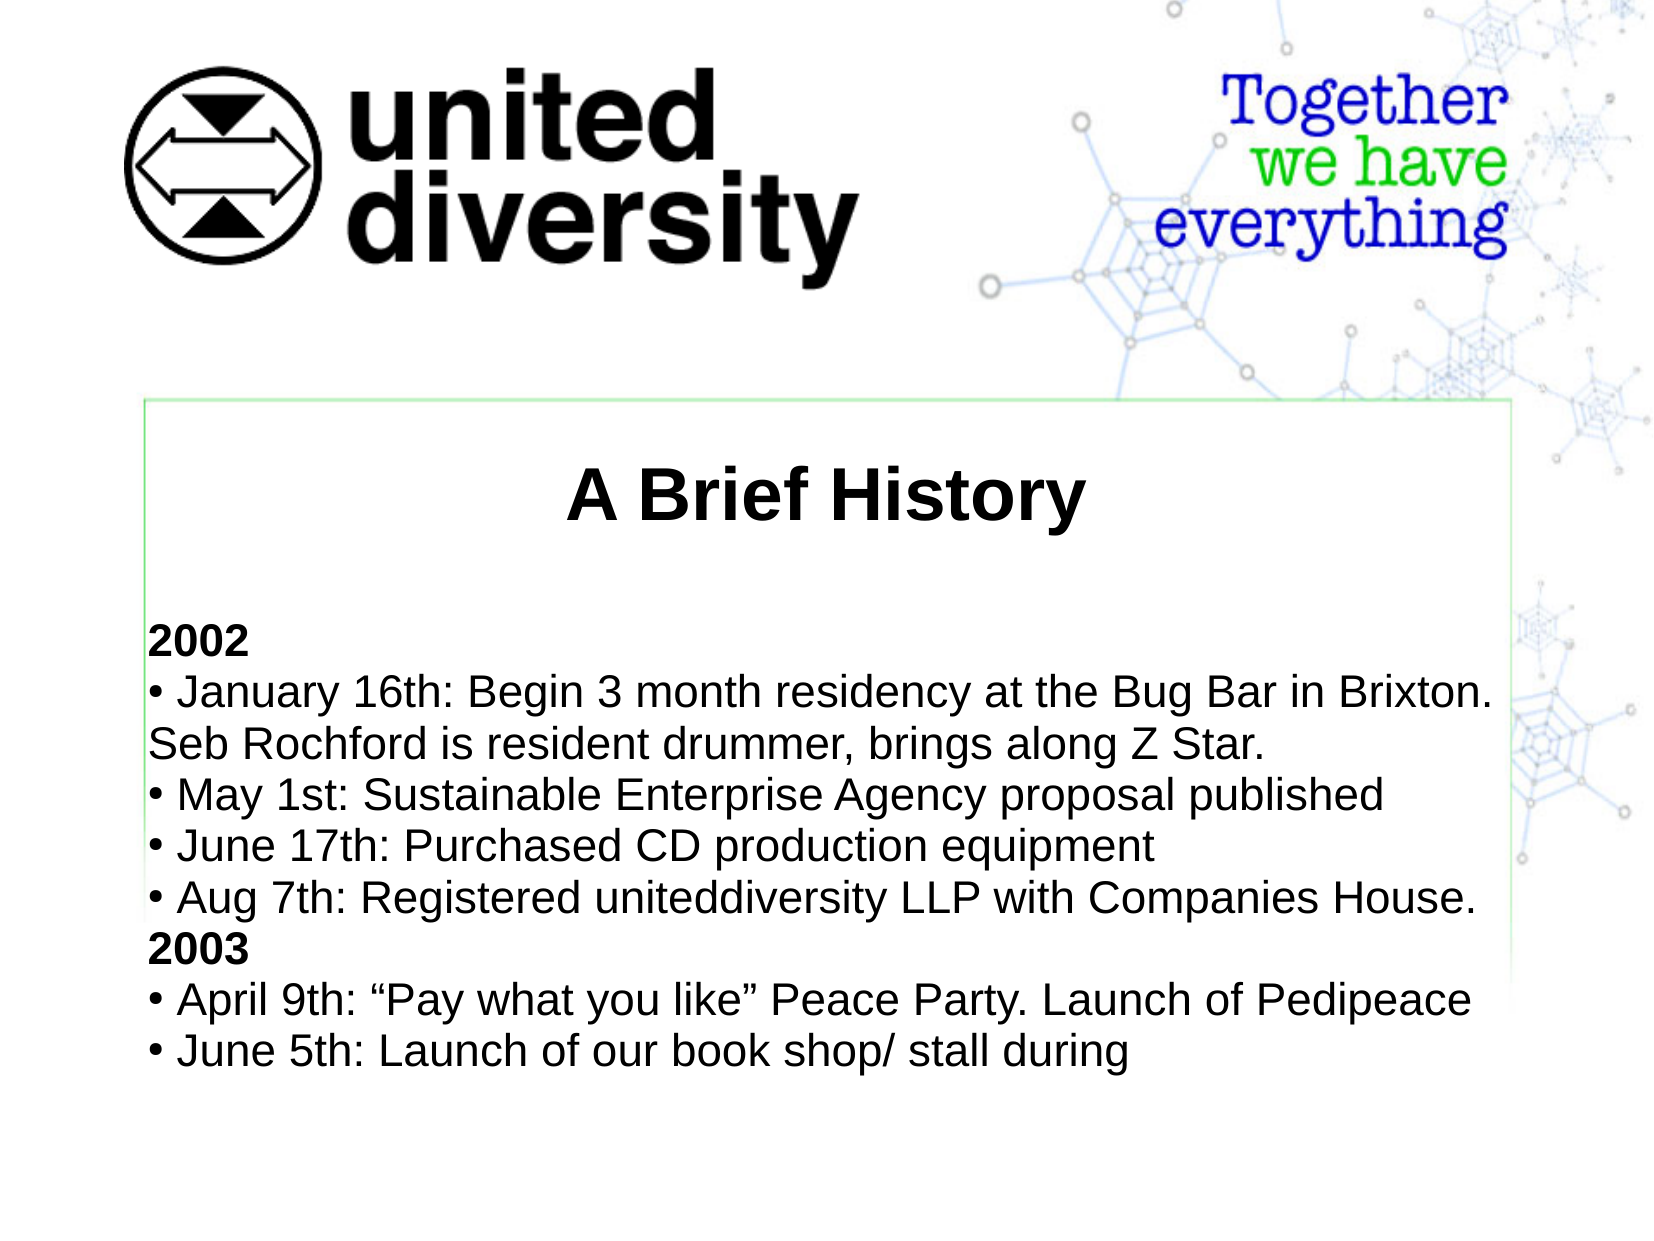

# A Brief History
2002
 January 16th: Begin 3 month residency at the Bug Bar in Brixton. Seb Rochford is resident drummer, brings along Z Star.
 May 1st: Sustainable Enterprise Agency proposal published
 June 17th: Purchased CD production equipment
 Aug 7th: Registered uniteddiversity LLP with Companies House.
2003
 April 9th: “Pay what you like” Peace Party. Launch of Pedipeace
 June 5th: Launch of our book shop/ stall during